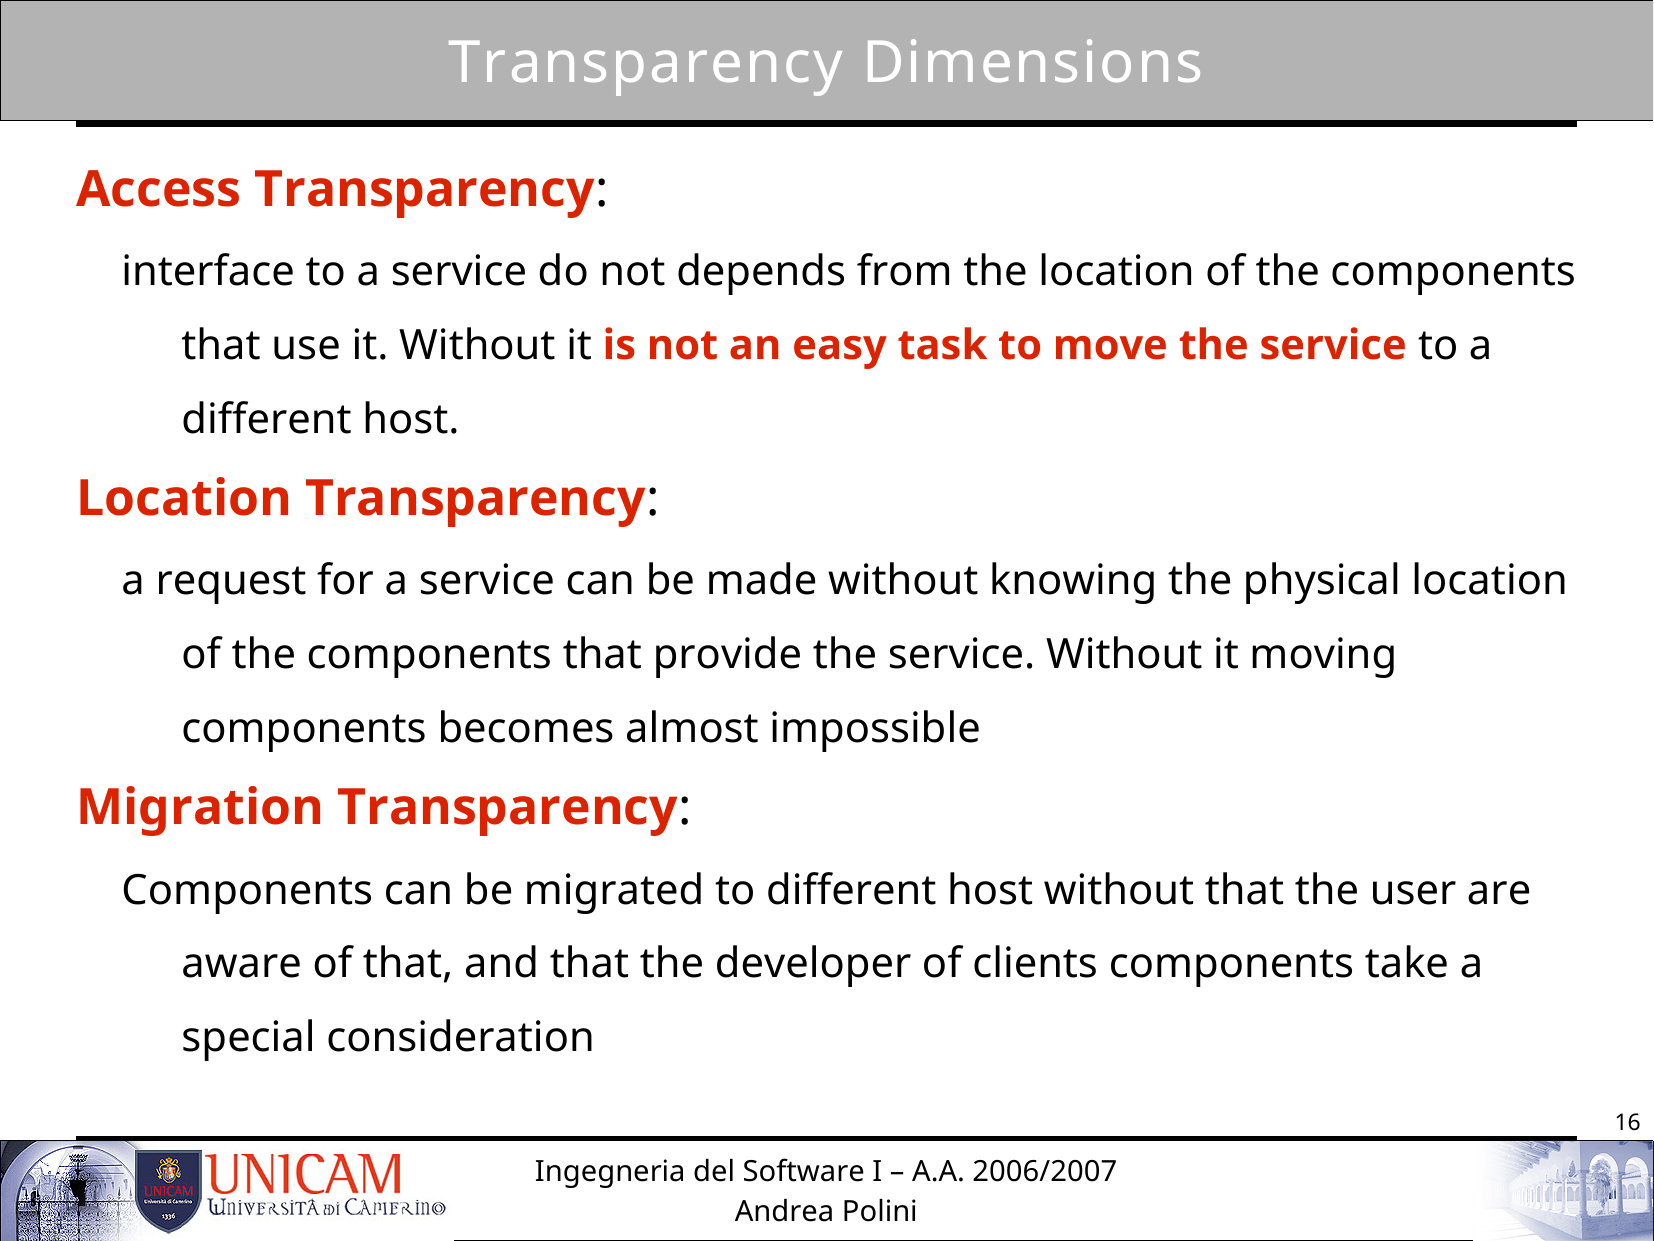

# Transparency Dimensions
Access Transparency:
interface to a service do not depends from the location of the components that use it. Without it is not an easy task to move the service to a different host.
Location Transparency:
a request for a service can be made without knowing the physical location of the components that provide the service. Without it moving components becomes almost impossible
Migration Transparency:
Components can be migrated to different host without that the user are aware of that, and that the developer of clients components take a special consideration
16